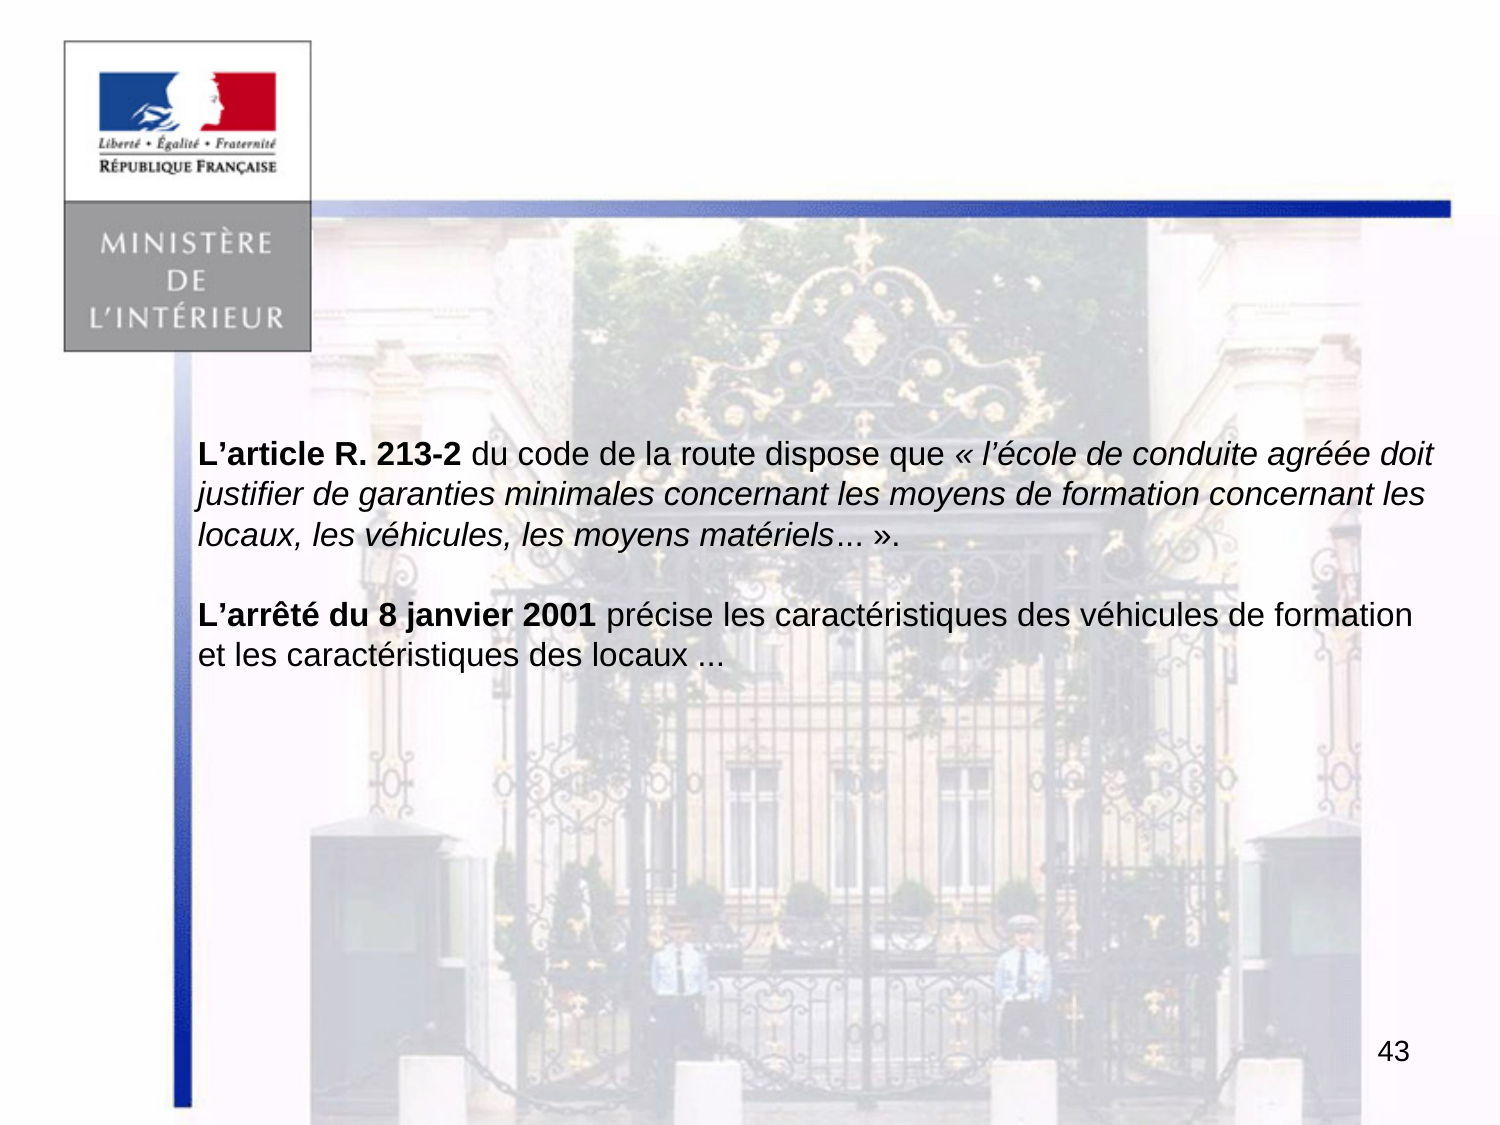

# L’article R. 213-2 du code de la route dispose que « l’école de conduite agréée doit
justifier de garanties minimales concernant les moyens de formation concernant les
locaux, les véhicules, les moyens matériels... ».
L’arrêté du 8 janvier 2001 précise les caractéristiques des véhicules de formation
et les caractéristiques des locaux ...